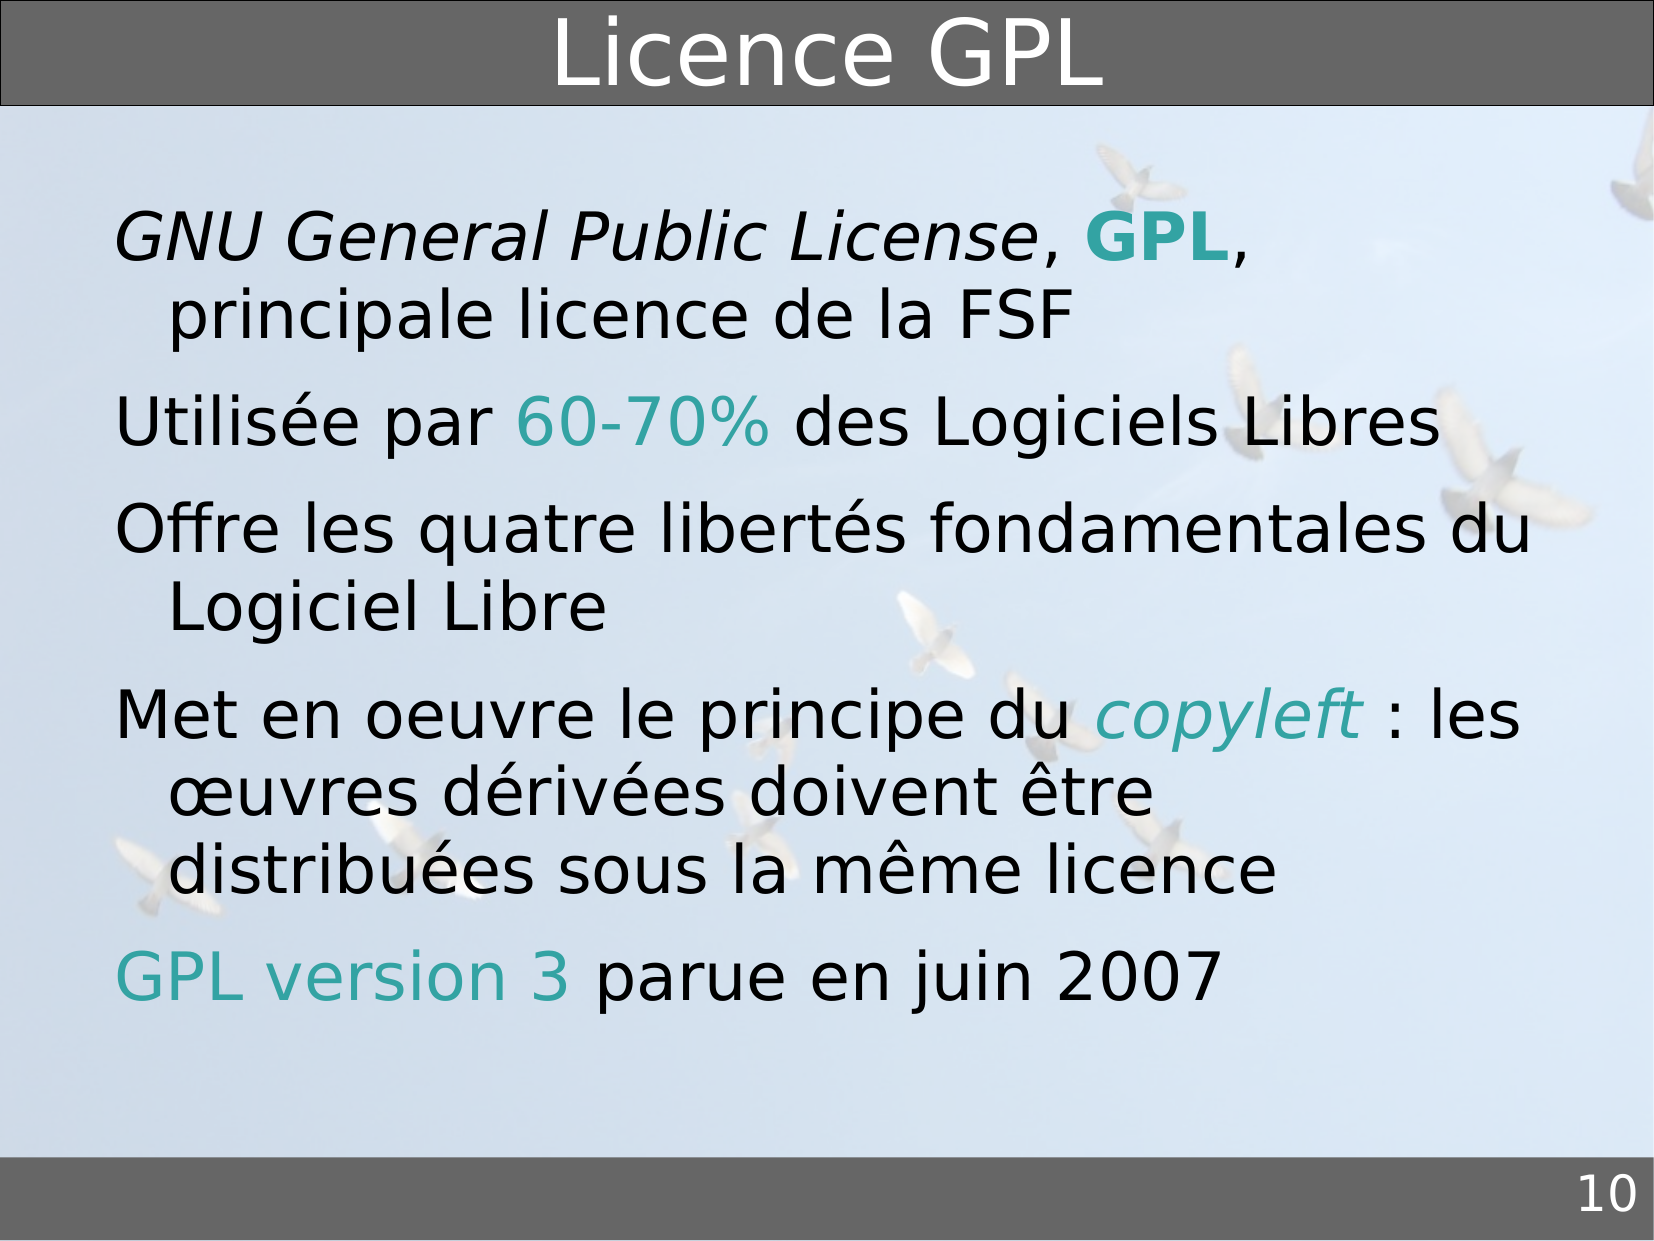

# Licence GPL
GNU General Public License, GPL, principale licence de la FSF
Utilisée par 60-70% des Logiciels Libres
Offre les quatre libertés fondamentales du Logiciel Libre
Met en oeuvre le principe du copyleft : les œuvres dérivées doivent être distribuées sous la même licence
GPL version 3 parue en juin 2007